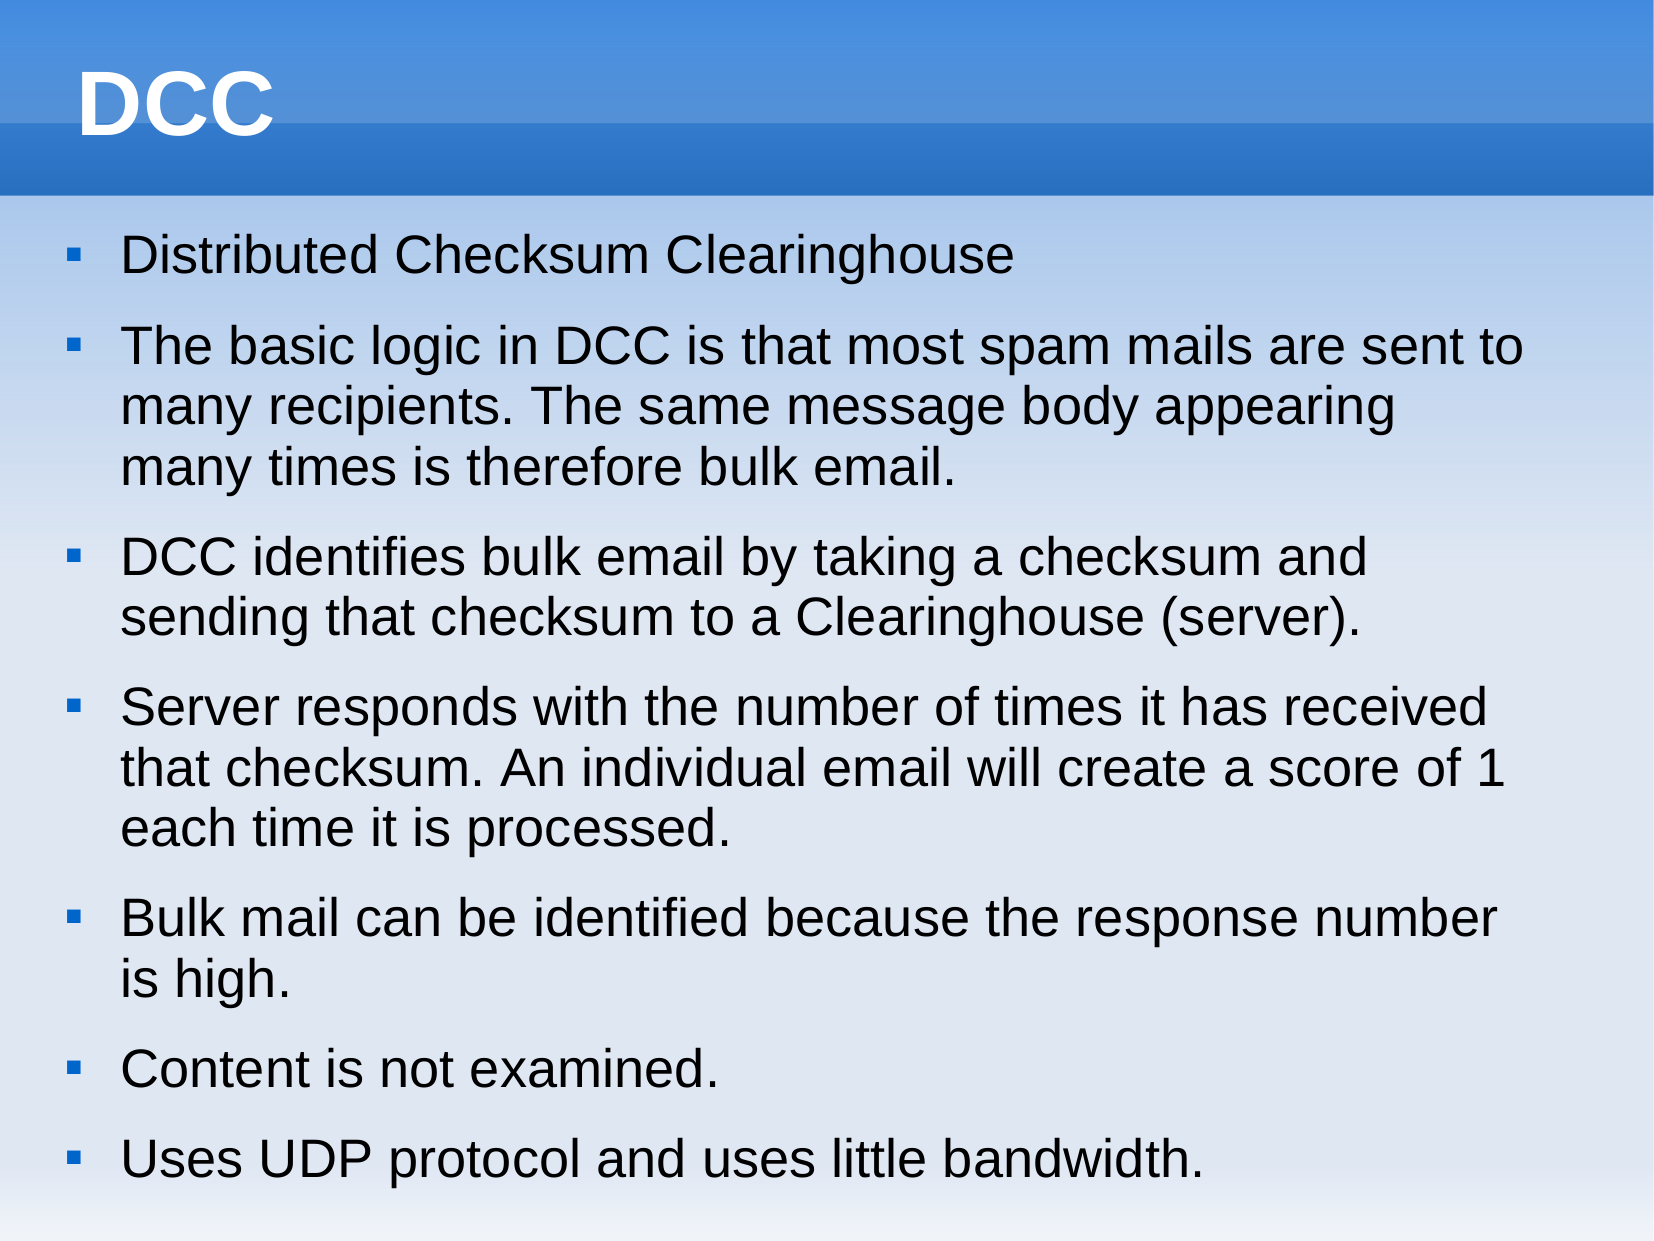

# DCC
Distributed Checksum Clearinghouse
The basic logic in DCC is that most spam mails are sent to many recipients. The same message body appearing many times is therefore bulk email.
DCC identifies bulk email by taking a checksum and sending that checksum to a Clearinghouse (server).
Server responds with the number of times it has received that checksum. An individual email will create a score of 1 each time it is processed.
Bulk mail can be identified because the response number is high.
Content is not examined.
Uses UDP protocol and uses little bandwidth.